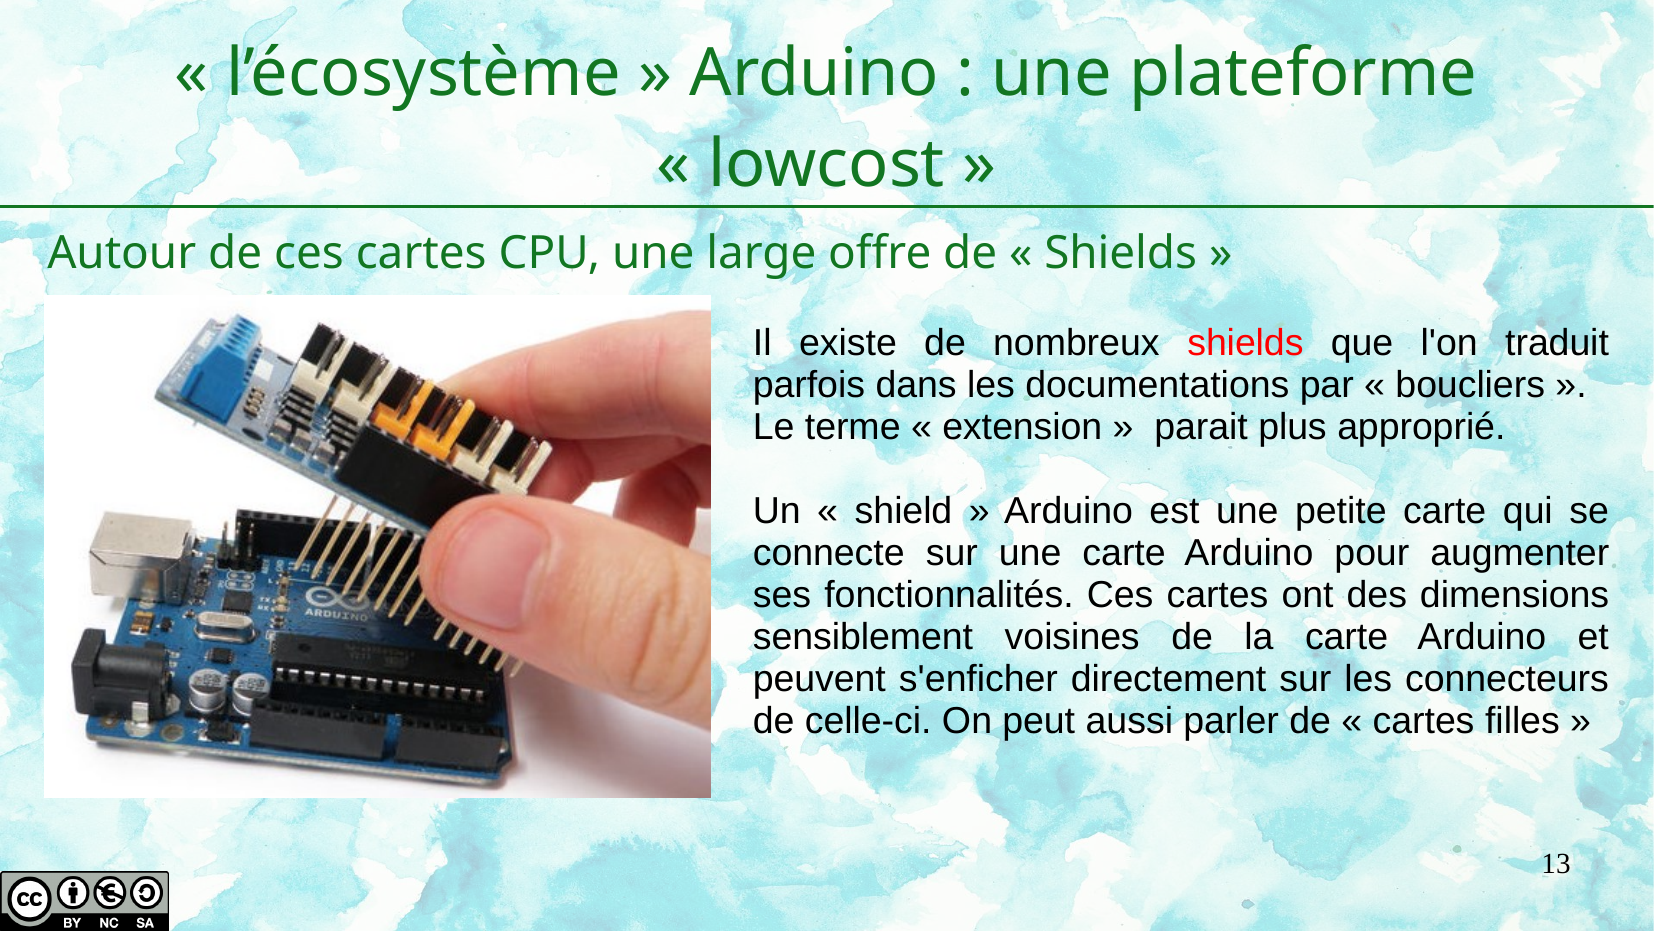

# « l’écosystème » Arduino : une plateforme « lowcost »
Autour de ces cartes CPU, une large offre de « Shields »
Il existe de nombreux shields que l'on traduit parfois dans les documentations par « boucliers ».
Le terme « extension » parait plus approprié.
Un « shield » Arduino est une petite carte qui se connecte sur une carte Arduino pour augmenter ses fonctionnalités. Ces cartes ont des dimensions sensiblement voisines de la carte Arduino et peuvent s'enficher directement sur les connecteurs de celle-ci. On peut aussi parler de « cartes filles »
13